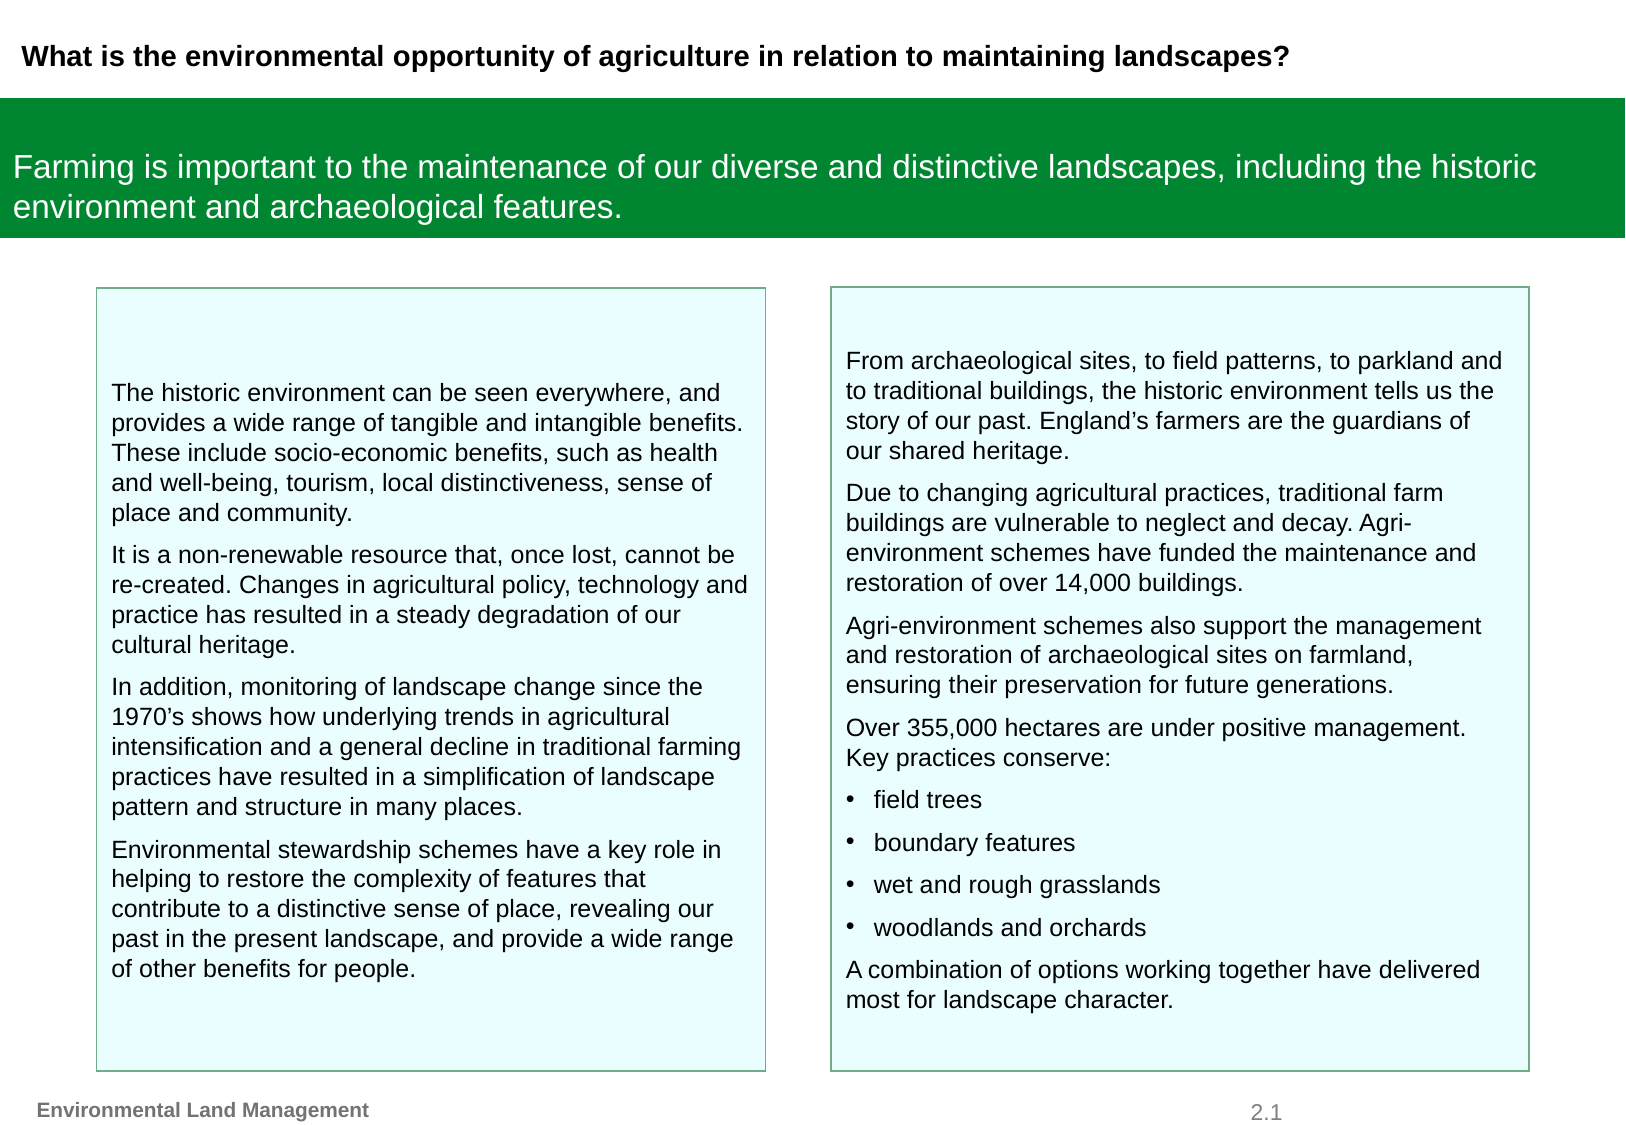

What is the environmental opportunity of agriculture in relation to maintaining landscapes?
# Slide 2.1 – What is the environmental opportunity of agriculture in relation to maintaining landscapes?
Farming is important to the maintenance of our diverse and distinctive landscapes, including the historic environment and archaeological features.
From archaeological sites, to field patterns, to parkland and to traditional buildings, the historic environment tells us the story of our past. England’s farmers are the guardians of our shared heritage.
Due to changing agricultural practices, traditional farm buildings are vulnerable to neglect and decay. Agri-environment schemes have funded the maintenance and restoration of over 14,000 buildings.
Agri-environment schemes also support the management and restoration of archaeological sites on farmland, ensuring their preservation for future generations.
Over 355,000 hectares are under positive management. Key practices conserve:
field trees
boundary features
wet and rough grasslands
woodlands and orchards
A combination of options working together have delivered most for landscape character.
The historic environment can be seen everywhere, and provides a wide range of tangible and intangible benefits. These include socio-economic benefits, such as health and well-being, tourism, local distinctiveness, sense of place and community.
It is a non-renewable resource that, once lost, cannot be re-created. Changes in agricultural policy, technology and practice has resulted in a steady degradation of our cultural heritage.
In addition, monitoring of landscape change since the 1970’s shows how underlying trends in agricultural intensification and a general decline in traditional farming practices have resulted in a simplification of landscape pattern and structure in many places.
Environmental stewardship schemes have a key role in helping to restore the complexity of features that contribute to a distinctive sense of place, revealing our past in the present landscape, and provide a wide range of other benefits for people.
2.1
Environmental Land Management